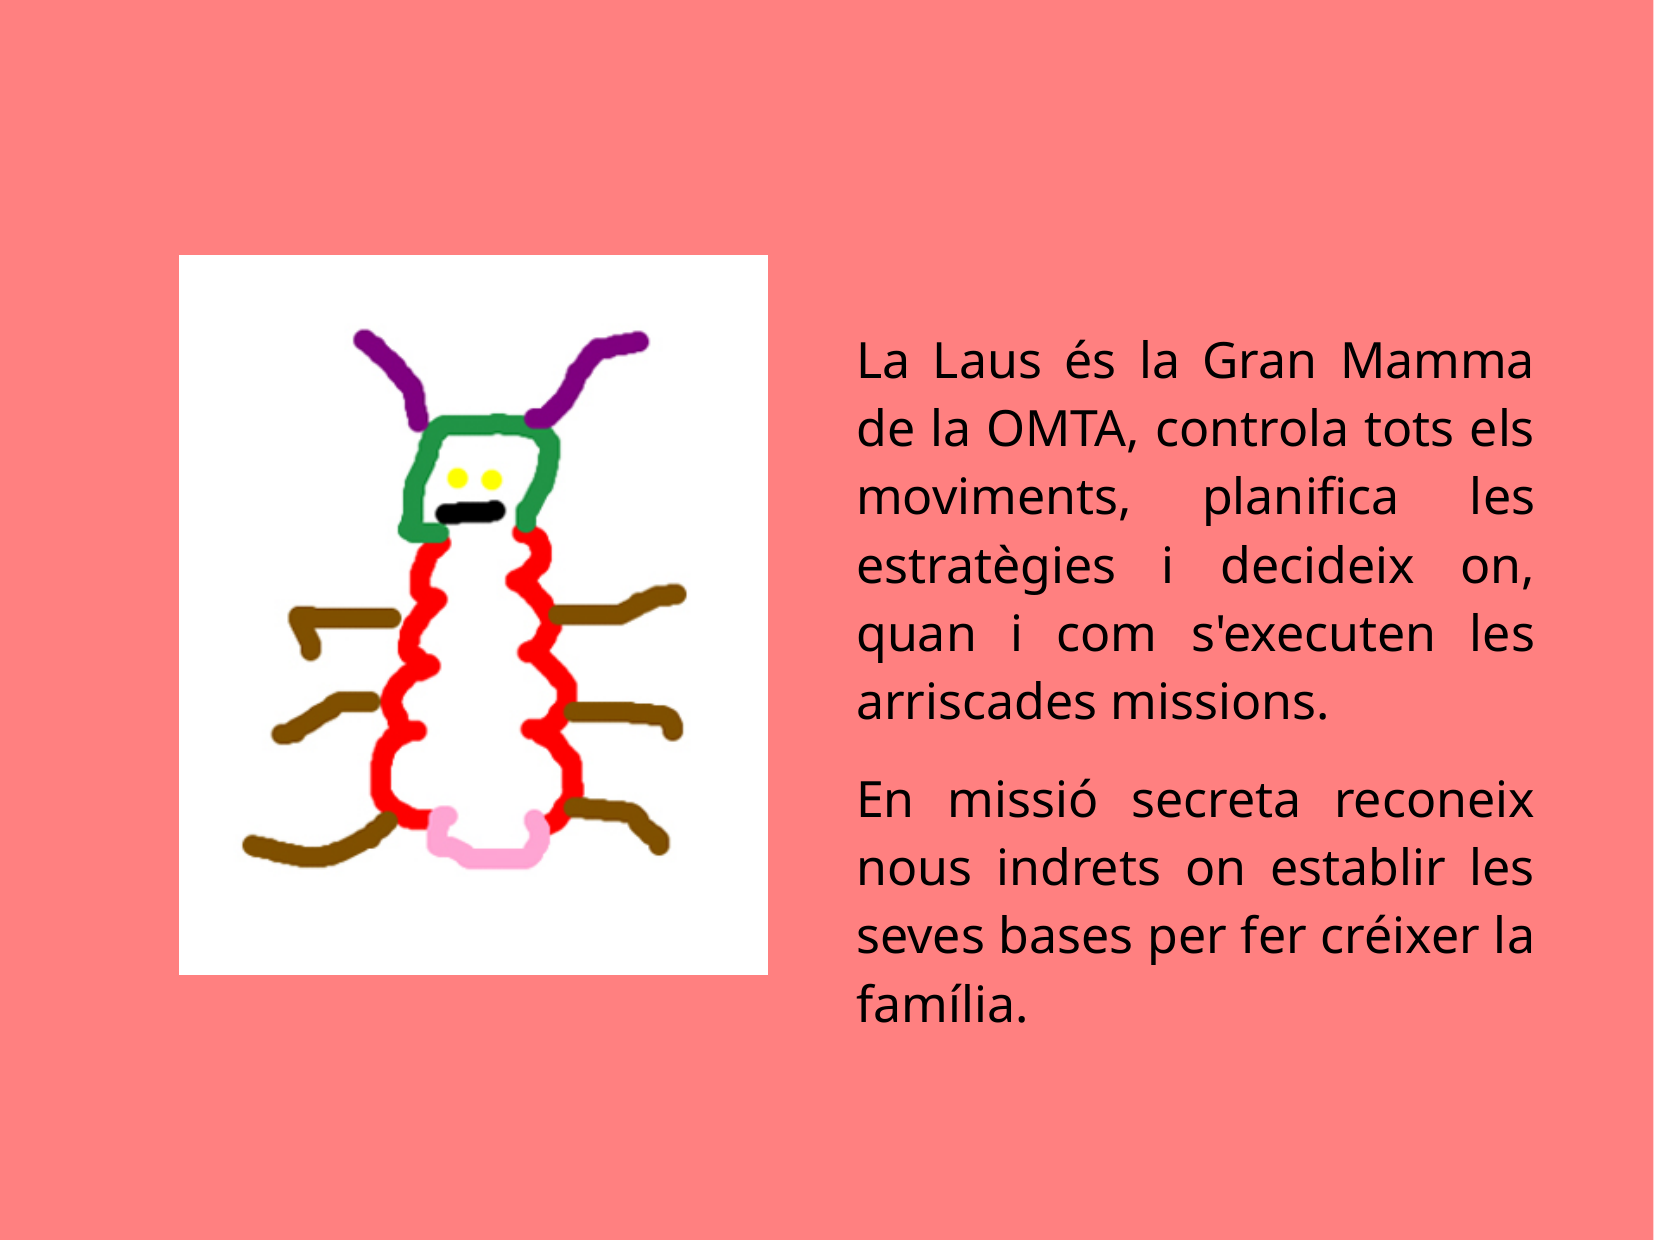

# La Laus és la Gran Mamma de la OMTA, controla tots els moviments, planifica les estratègies i decideix on, quan i com s'executen les arriscades missions.
En missió secreta reconeix nous indrets on establir les seves bases per fer créixer la família.